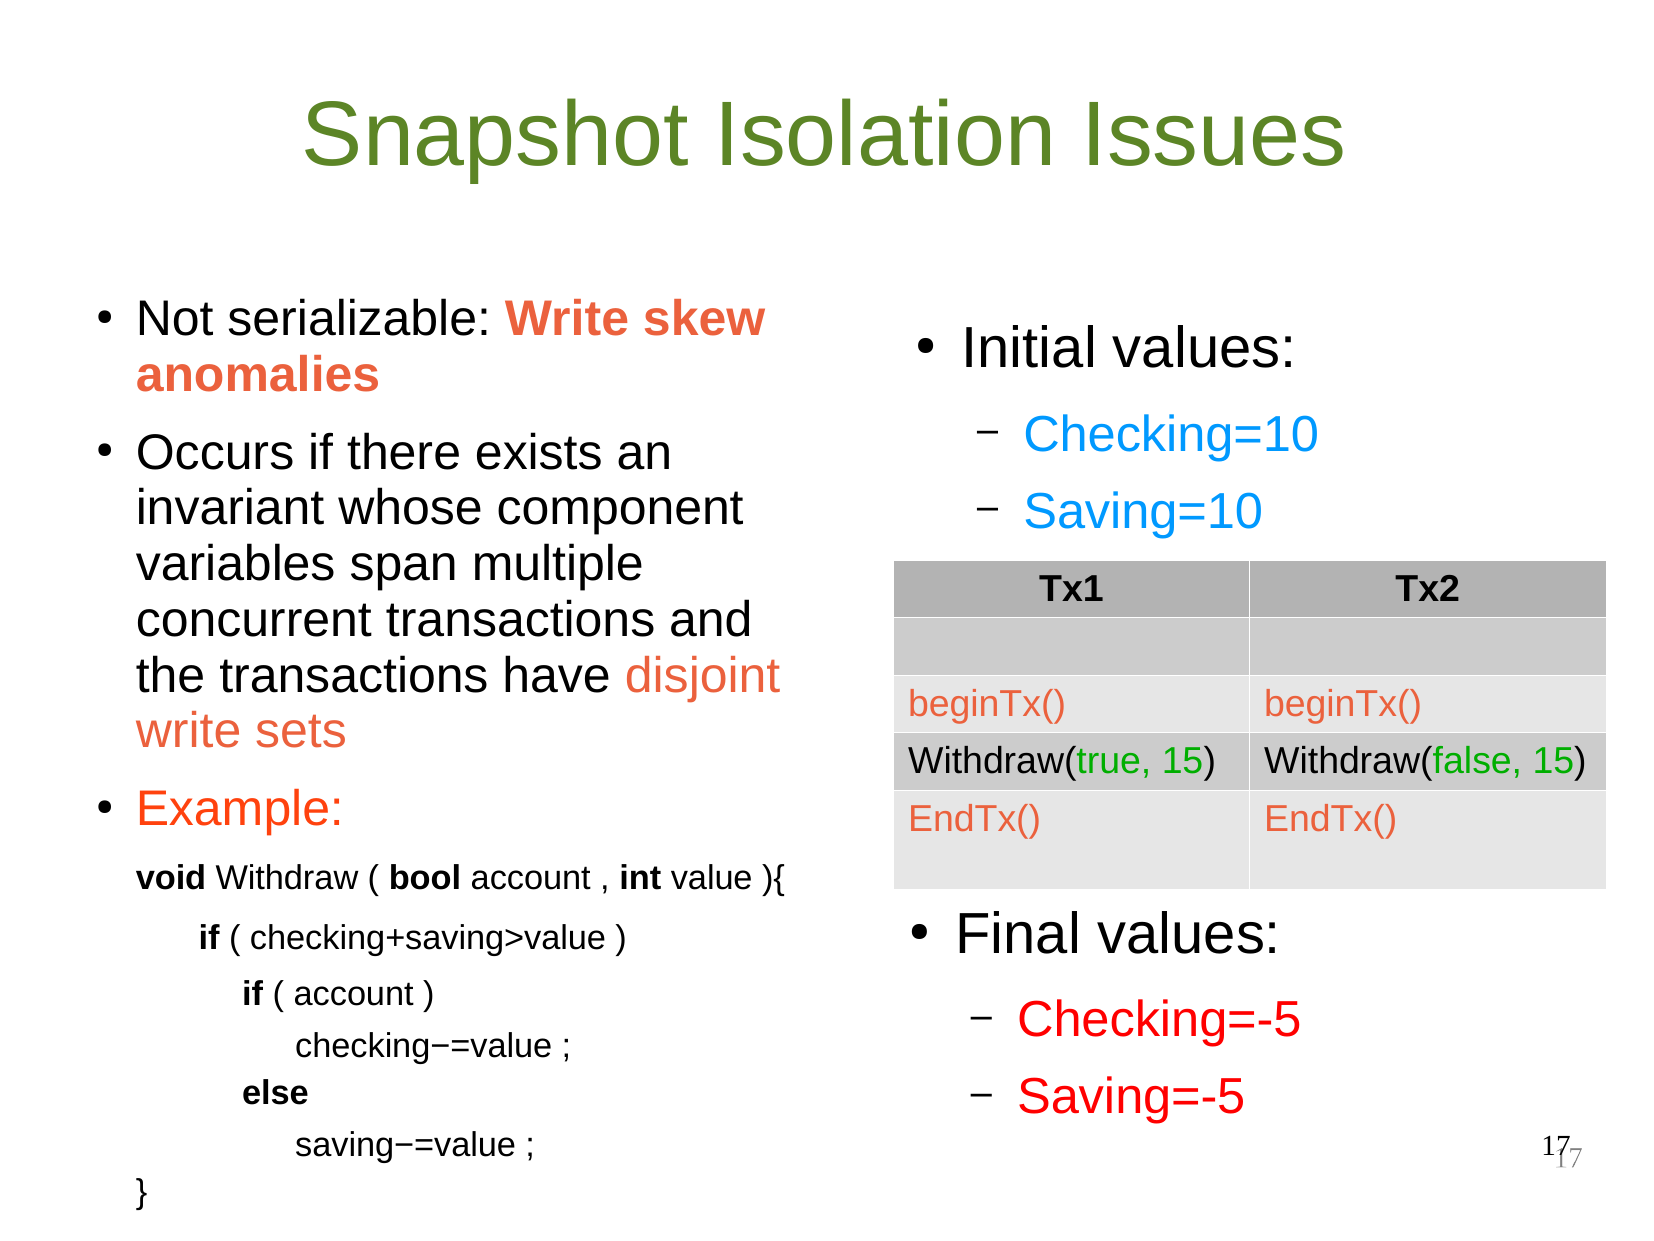

# Snapshot Isolation Issues
Not serializable: Write skew anomalies
Occurs if there exists an invariant whose component variables span multiple concurrent transactions and the transactions have disjoint write sets
Example:
void Withdraw ( bool account , int value ){
 if ( checking+saving>value )
if ( account )
checking−=value ;
else
saving−=value ;
}
Initial values:
Checking=10
Saving=10
| Tx1 | Tx2 |
| --- | --- |
| | |
| beginTx() | beginTx() |
| Withdraw(true, 15) | Withdraw(false, 15) |
| EndTx() | EndTx() |
Final values:
Checking=-5
Saving=-5
17